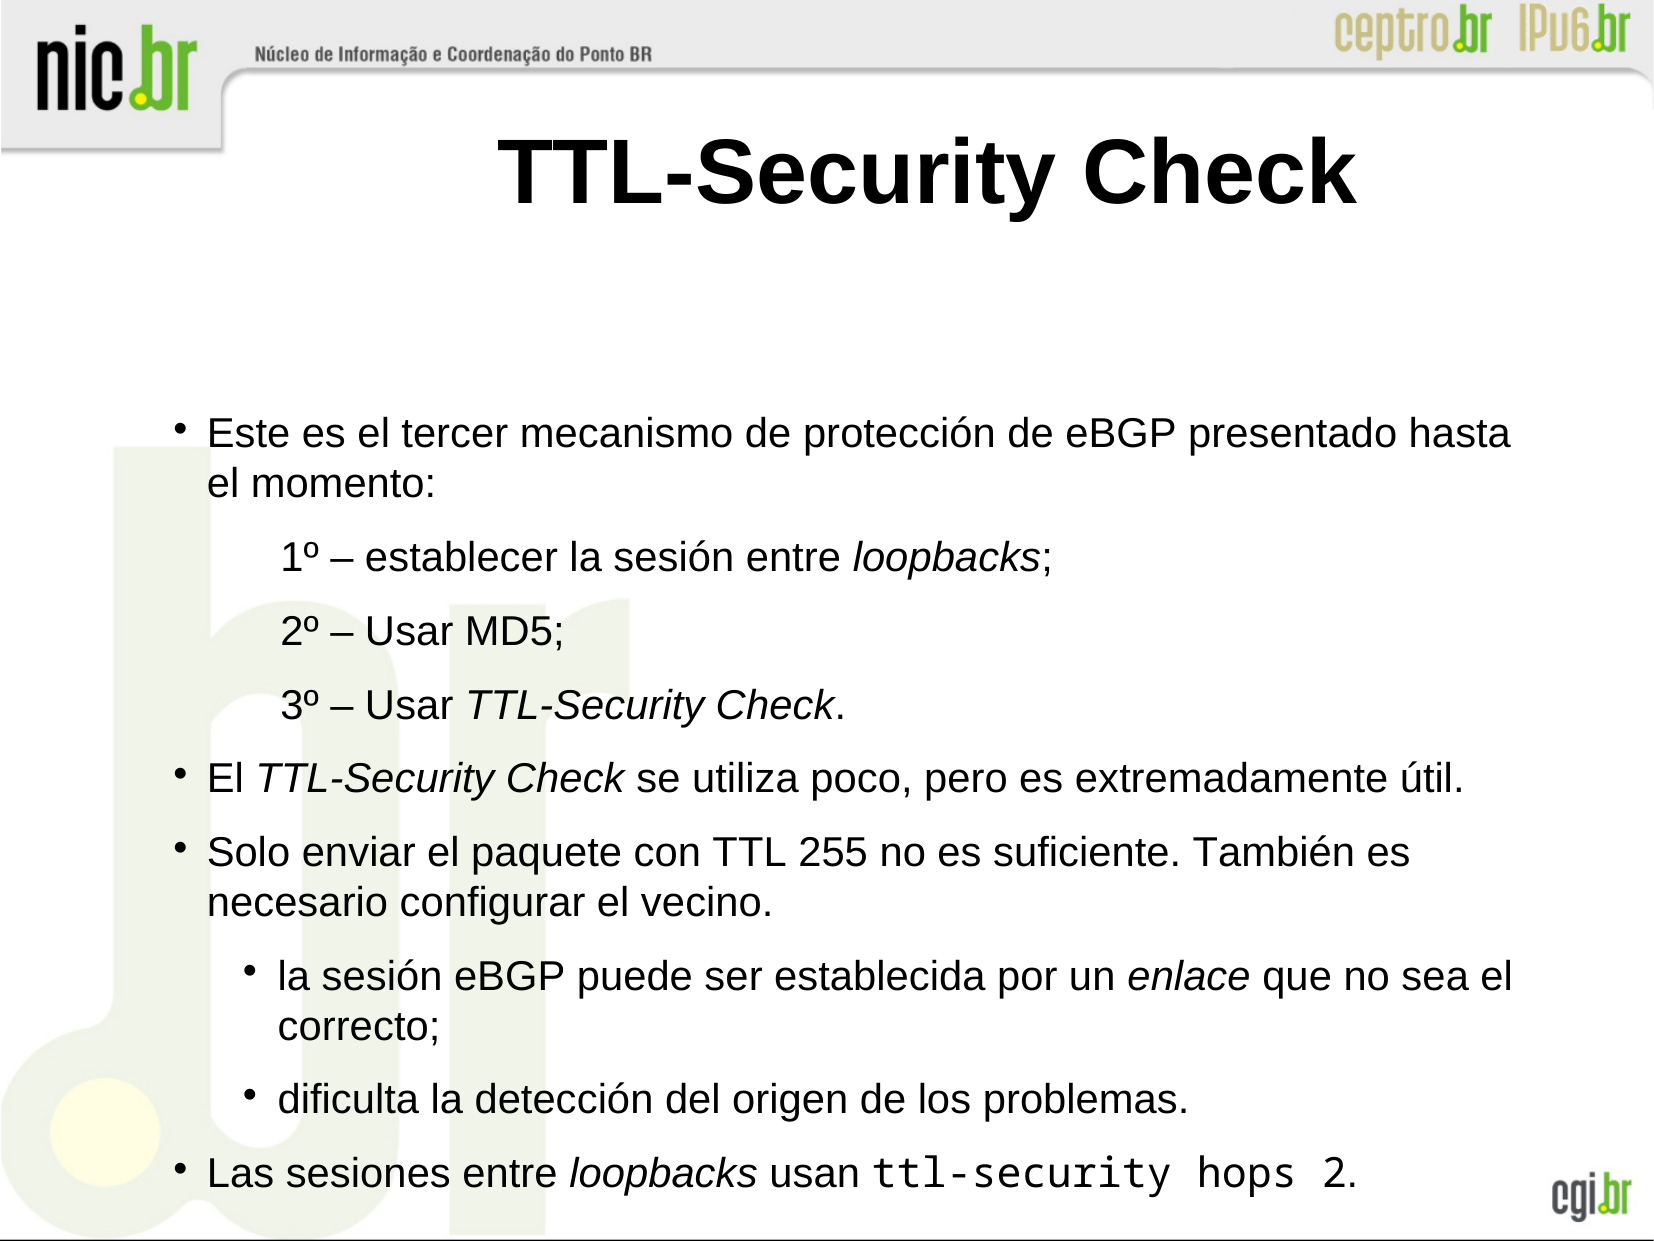

TTL-Security Check
Este es el tercer mecanismo de protección de eBGP presentado hasta el momento:
		1º – establecer la sesión entre loopbacks;
		2º – Usar MD5;
		3º – Usar TTL-Security Check.
El TTL-Security Check se utiliza poco, pero es extremadamente útil.
Solo enviar el paquete con TTL 255 no es suficiente. También es necesario configurar el vecino.
la sesión eBGP puede ser establecida por un enlace que no sea el correcto;
dificulta la detección del origen de los problemas.
Las sesiones entre loopbacks usan ttl-security hops 2.